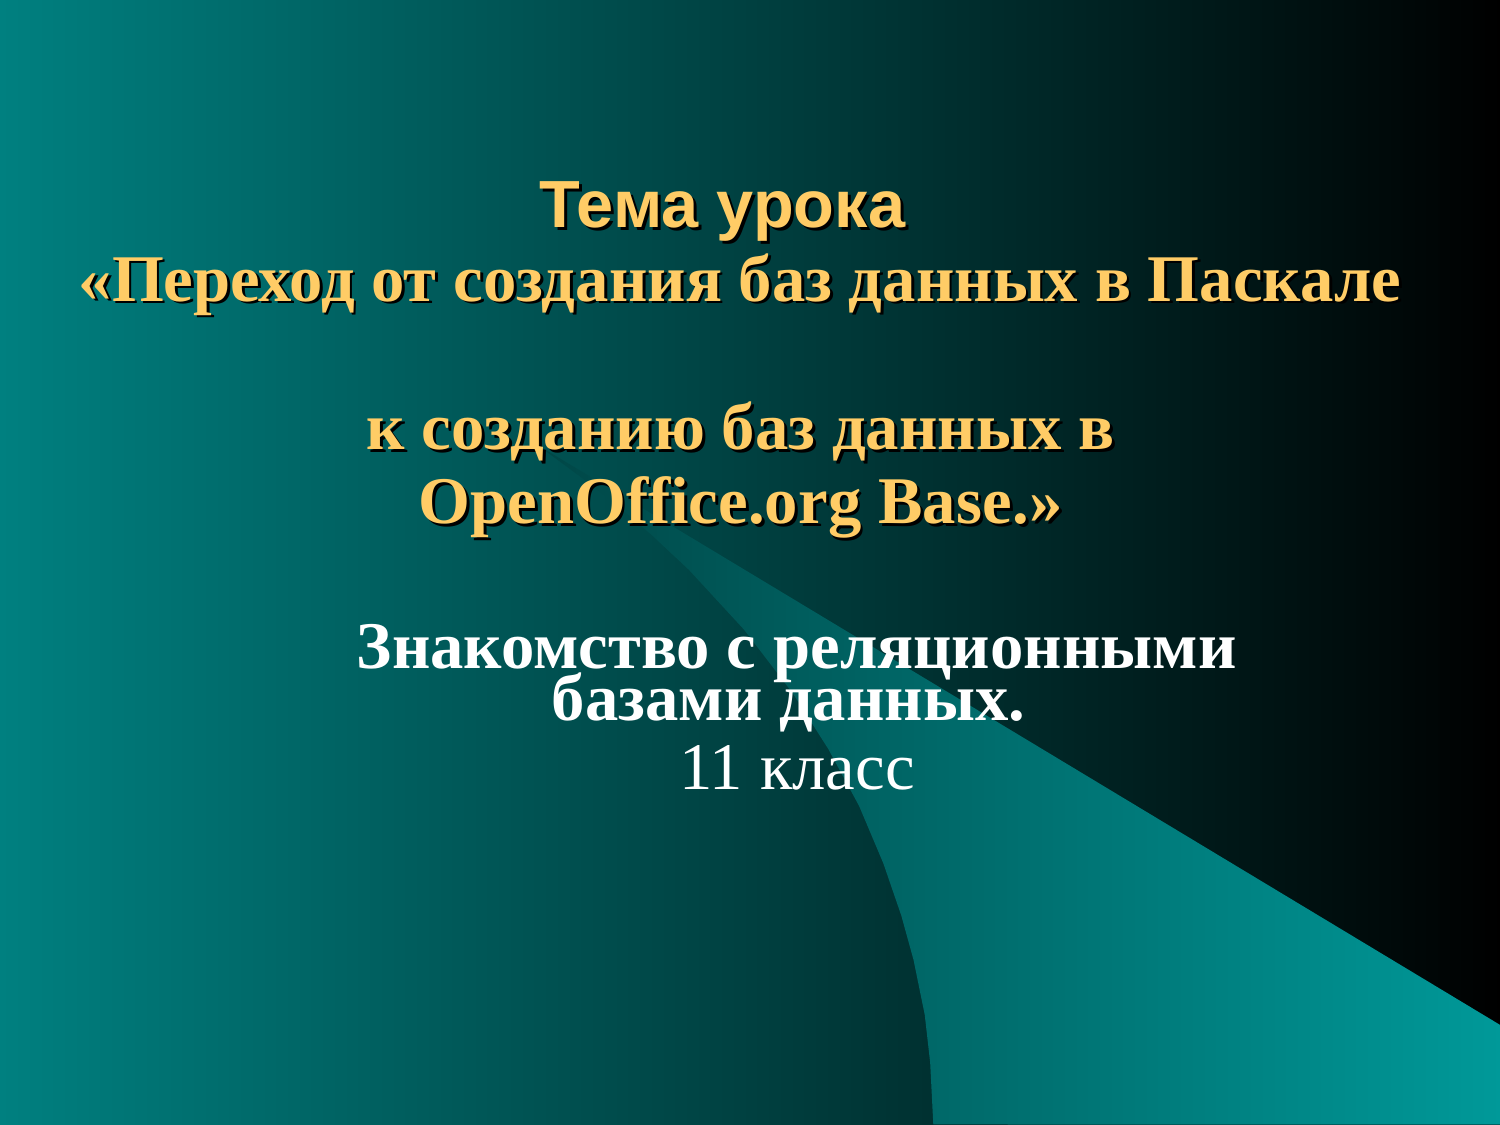

# Тема урока «Переход от создания баз данных в Паскале к созданию баз данных в OpenOffice.org Base.»
Знакомство с реляционными базами данных.
11 класс